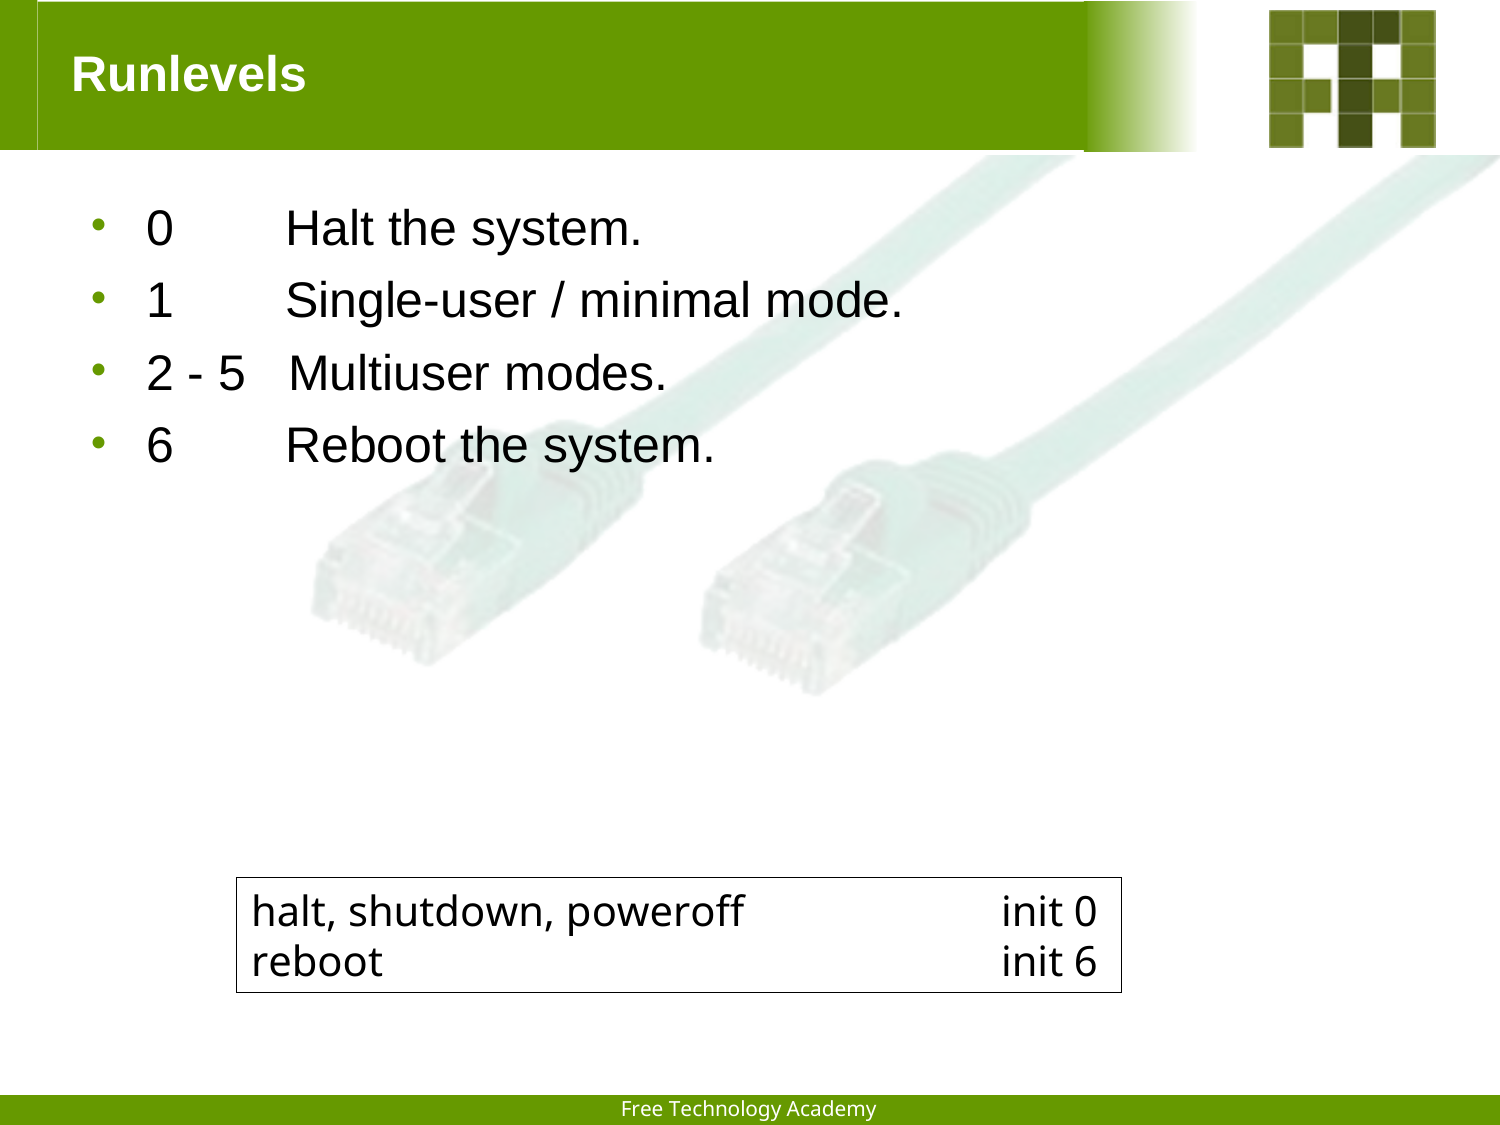

# Runlevels
0 Halt the system.
1 Single-user / minimal mode.
2 - 5 Multiuser modes.
6 Reboot the system.
halt, shutdown, poweroff		init 0
reboot					init 6